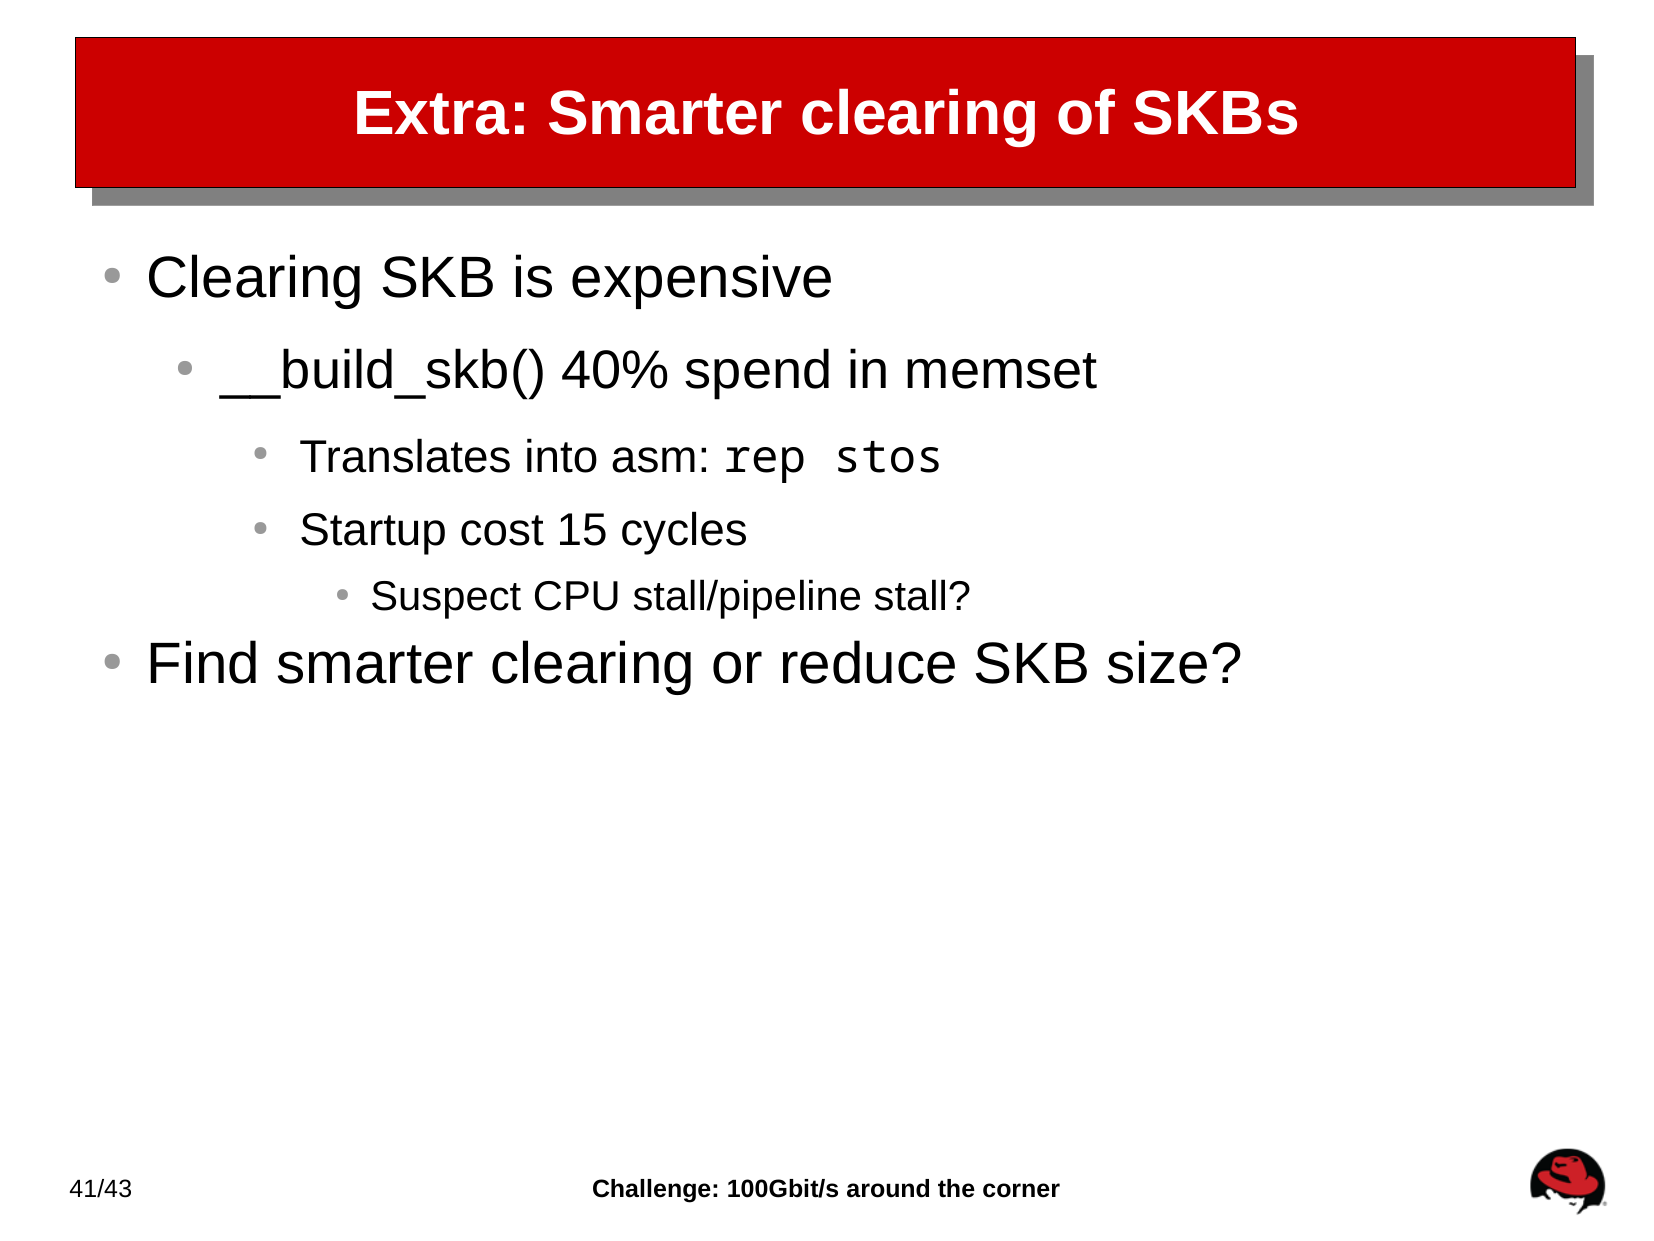

# Extra: Smarter clearing of SKBs
Clearing SKB is expensive
__build_skb() 40% spend in memset
Translates into asm: rep stos
Startup cost 15 cycles
Suspect CPU stall/pipeline stall?
Find smarter clearing or reduce SKB size?